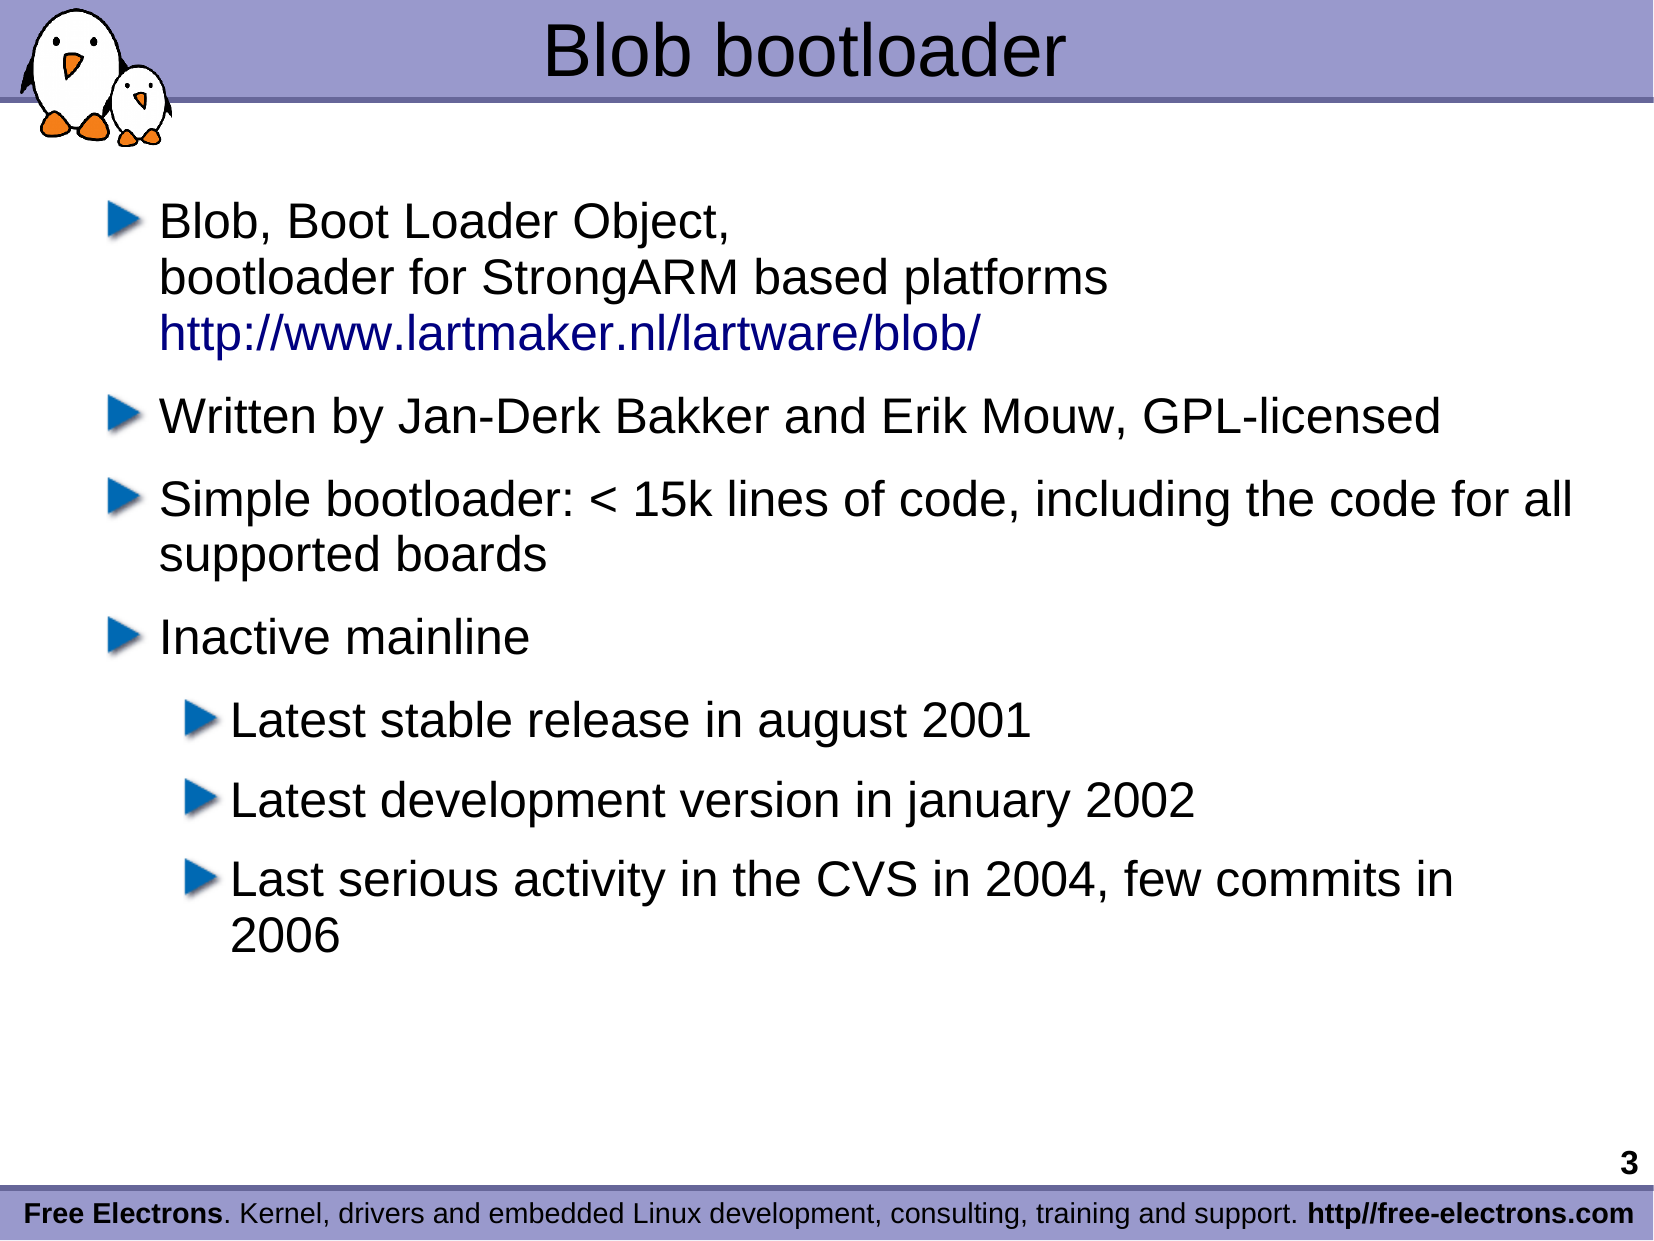

# Blob bootloader
Blob, Boot Loader Object,
bootloader for StrongARM based platforms
http://www.lartmaker.nl/lartware/blob/
Written by Jan-Derk Bakker and Erik Mouw, GPL-licensed
Simple bootloader: < 15k lines of code, including the code for all supported boards
Inactive mainline
Latest stable release in august 2001
Latest development version in january 2002
Last serious activity in the CVS in 2004, few commits in 2006